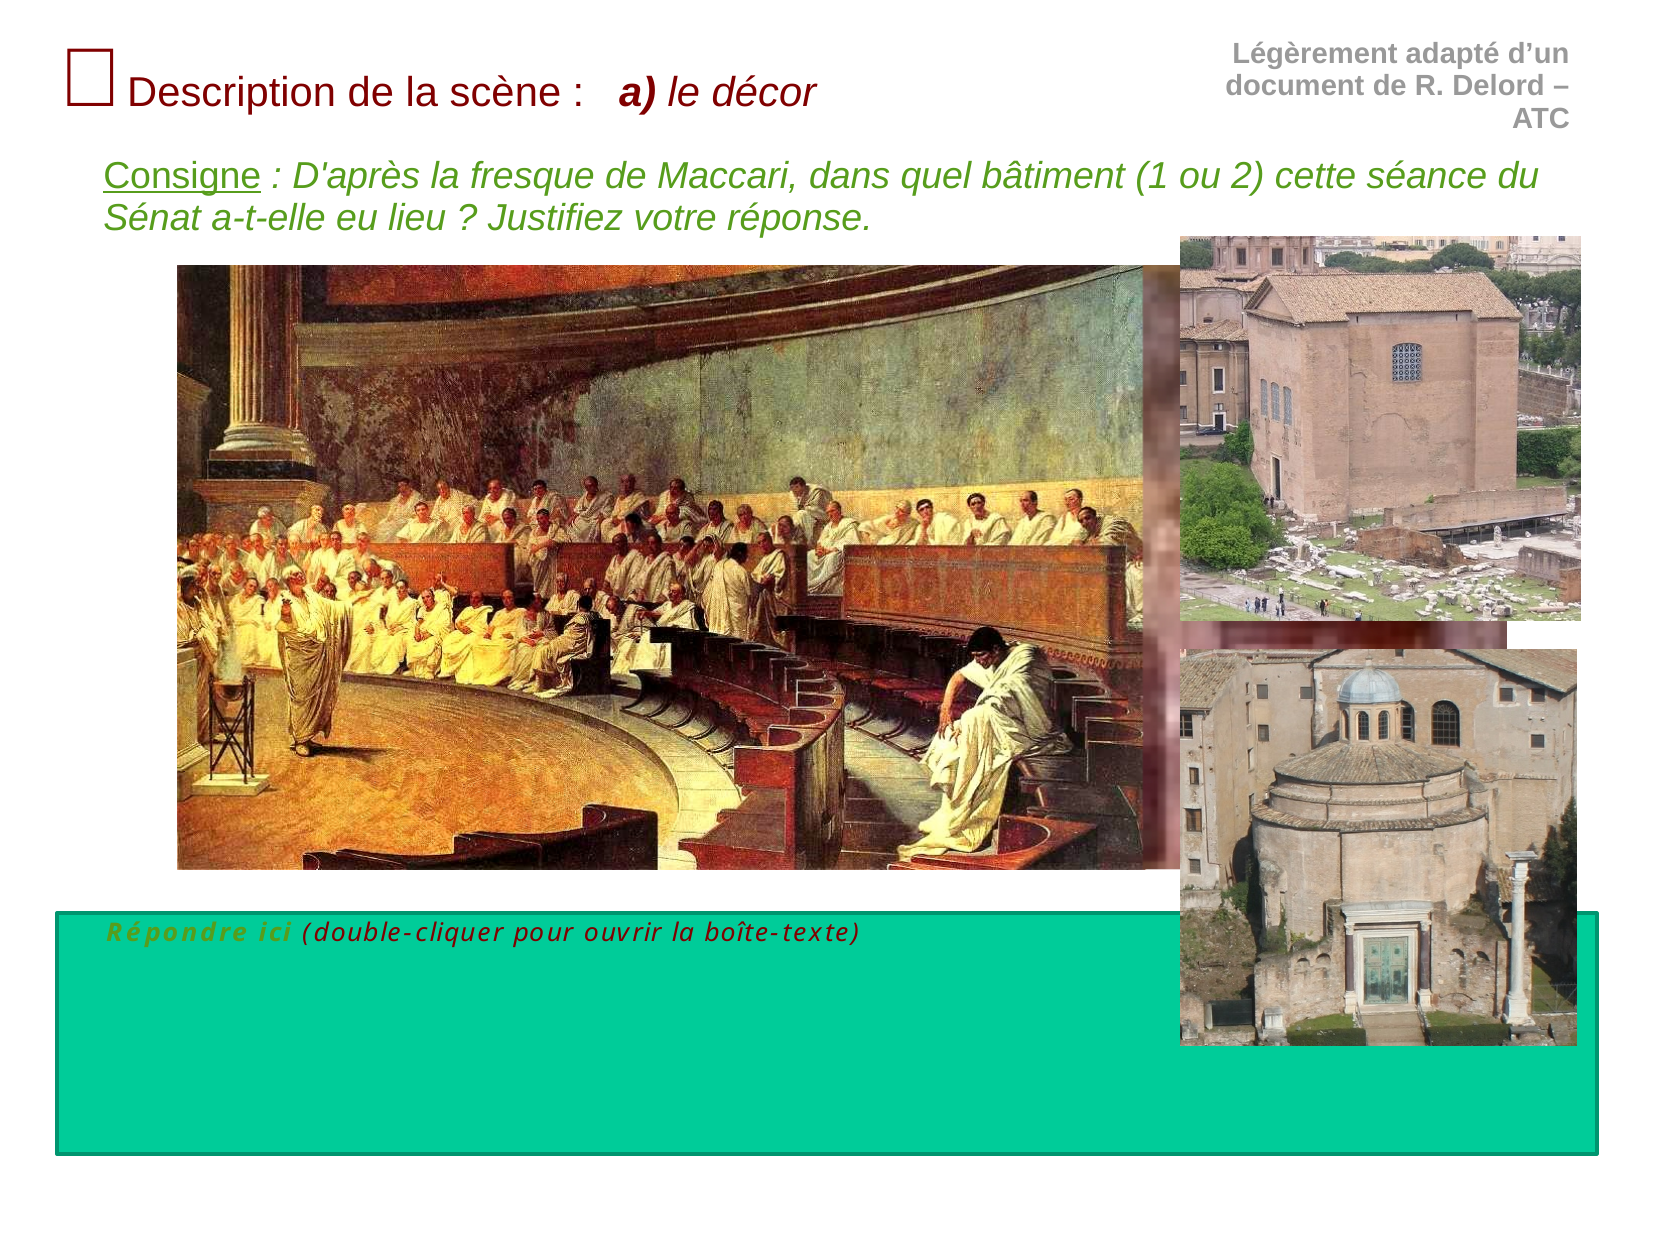

#  Description de la scène : a) le décor
Légèrement adapté d’un document de R. Delord – ATC
Consigne : D'après la fresque de Maccari, dans quel bâtiment (1 ou 2) cette séance du Sénat a-t-elle eu lieu ? Justifiez votre réponse.

